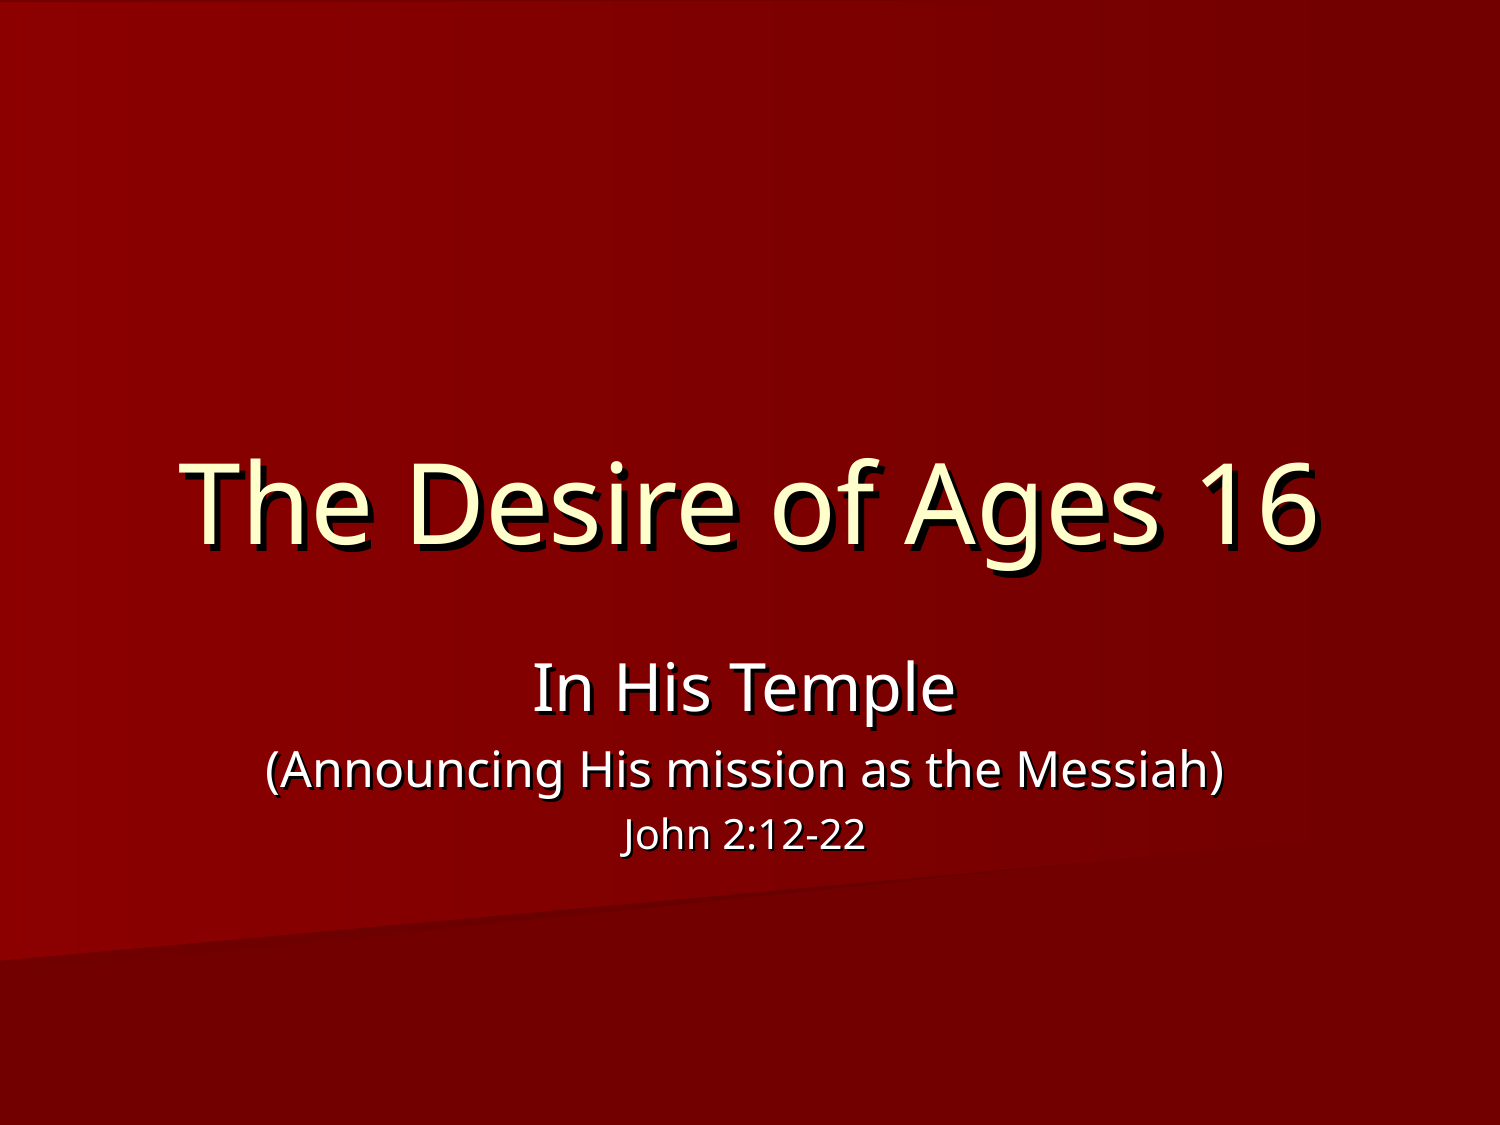

# The Desire of Ages 16
In His Temple
(Announcing His mission as the Messiah)
John 2:12-22